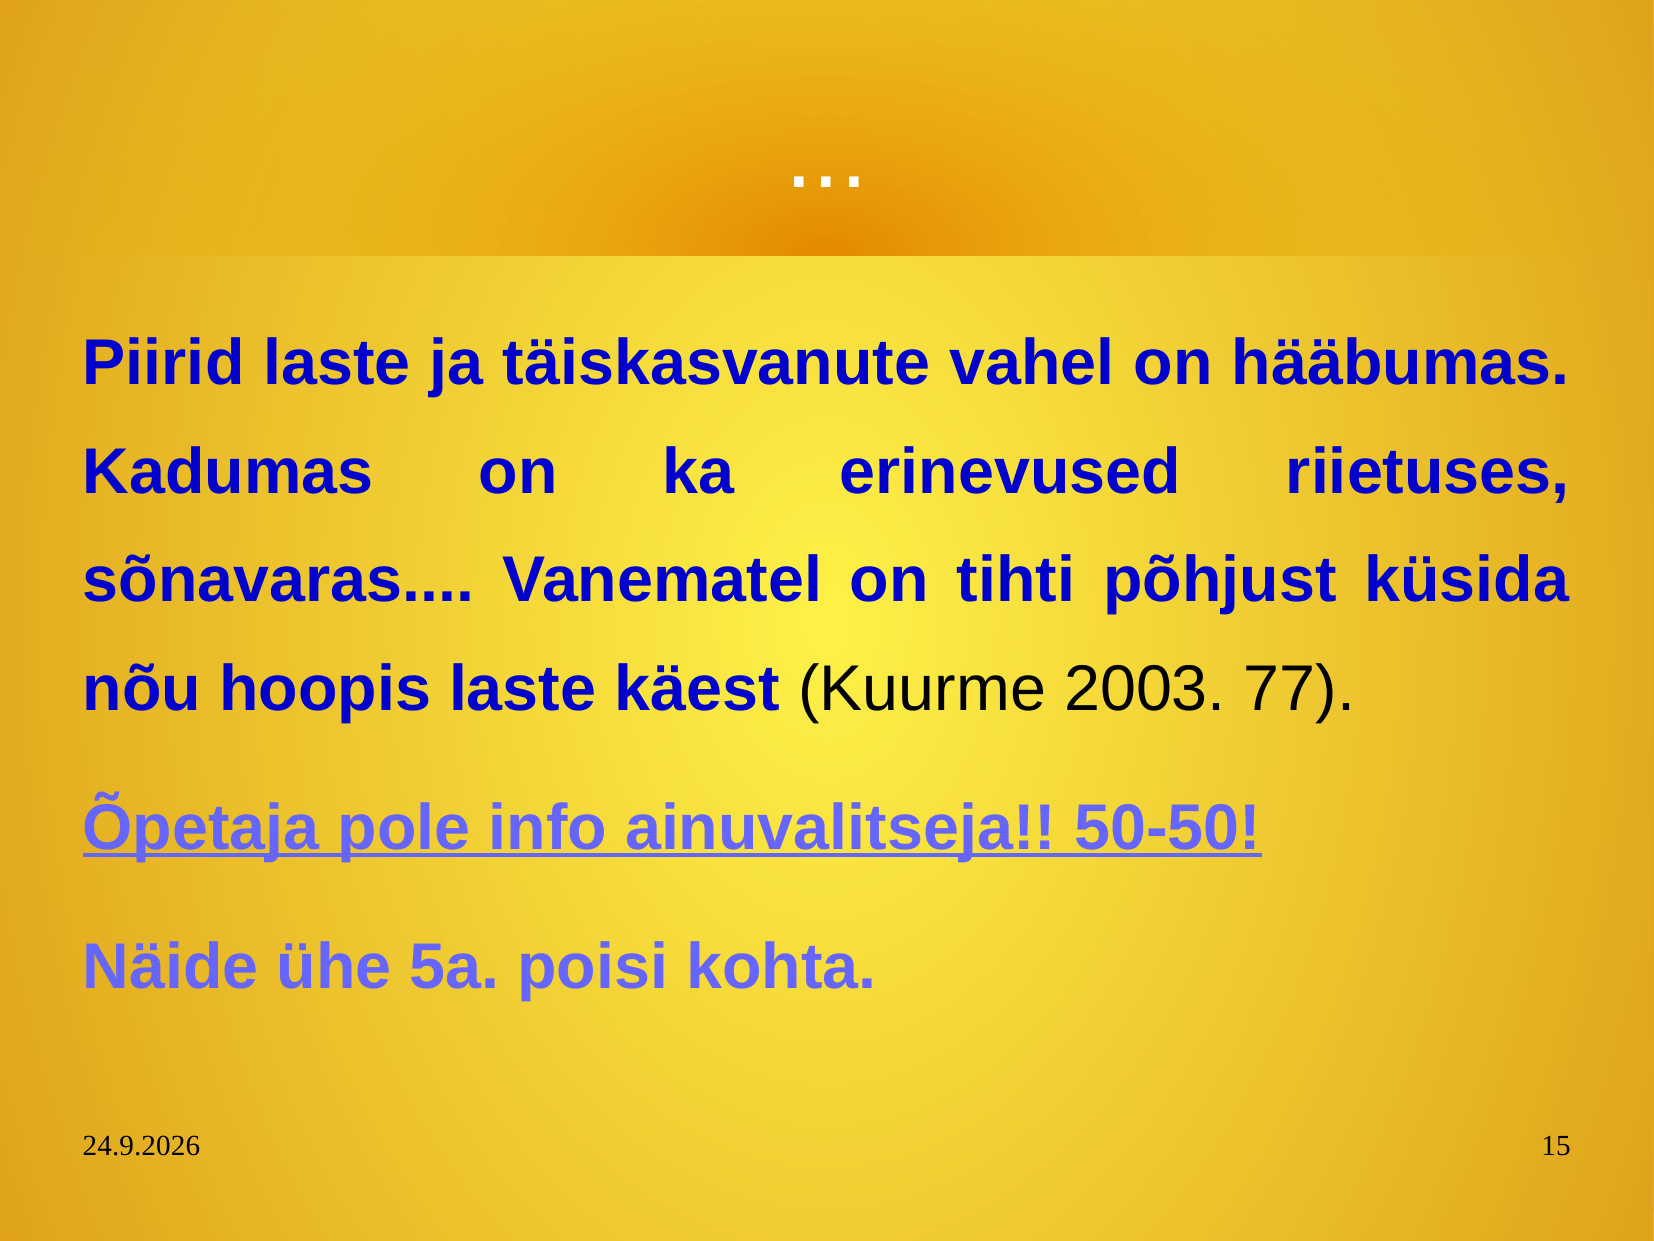

# ...
Piirid laste ja täiskasvanute vahel on hääbumas. Kadumas on ka erinevused riietuses, sõnavaras.... Vanematel on tihti põhjust küsida nõu hoopis laste käest (Kuurme 2003. 77).
Õpetaja pole info ainuvalitseja!! 50-50!
Näide ühe 5a. poisi kohta.
15